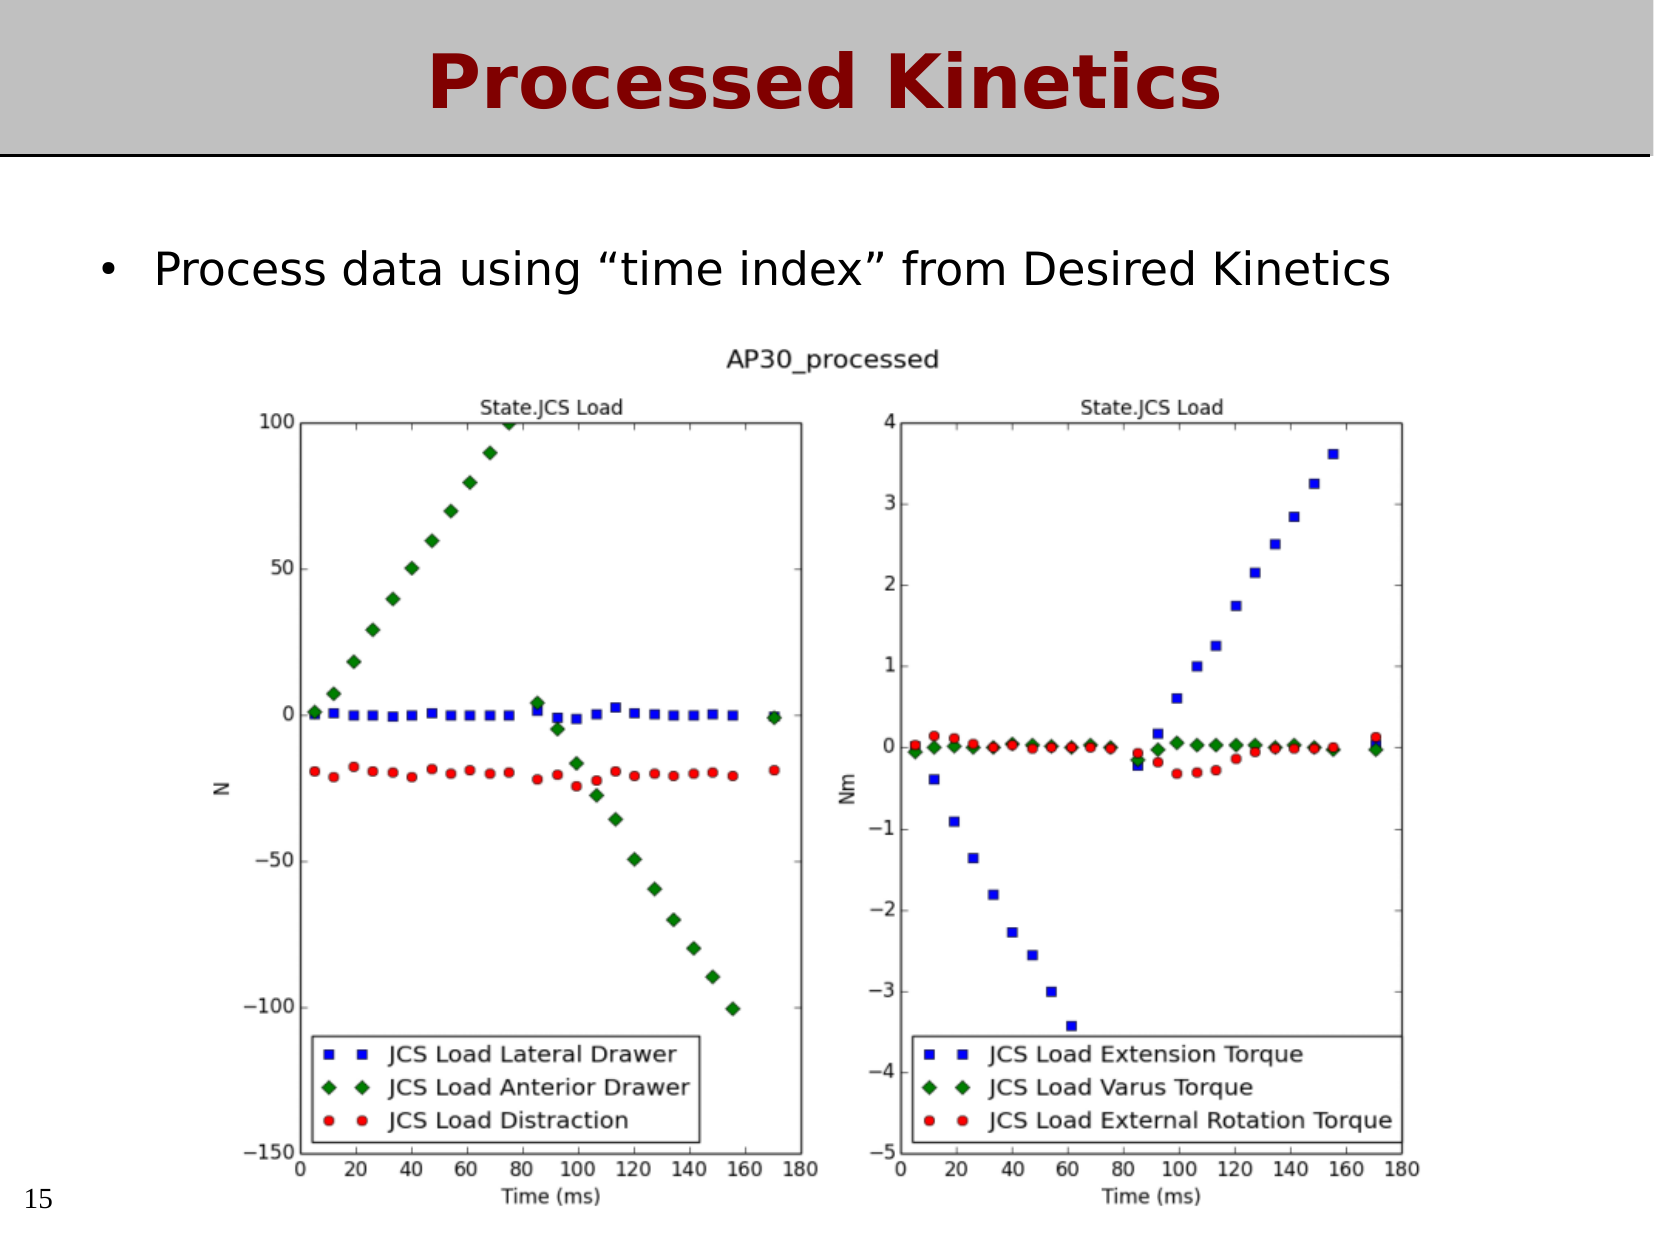

Processed Kinetics
# Process data using “time index” from Desired Kinetics